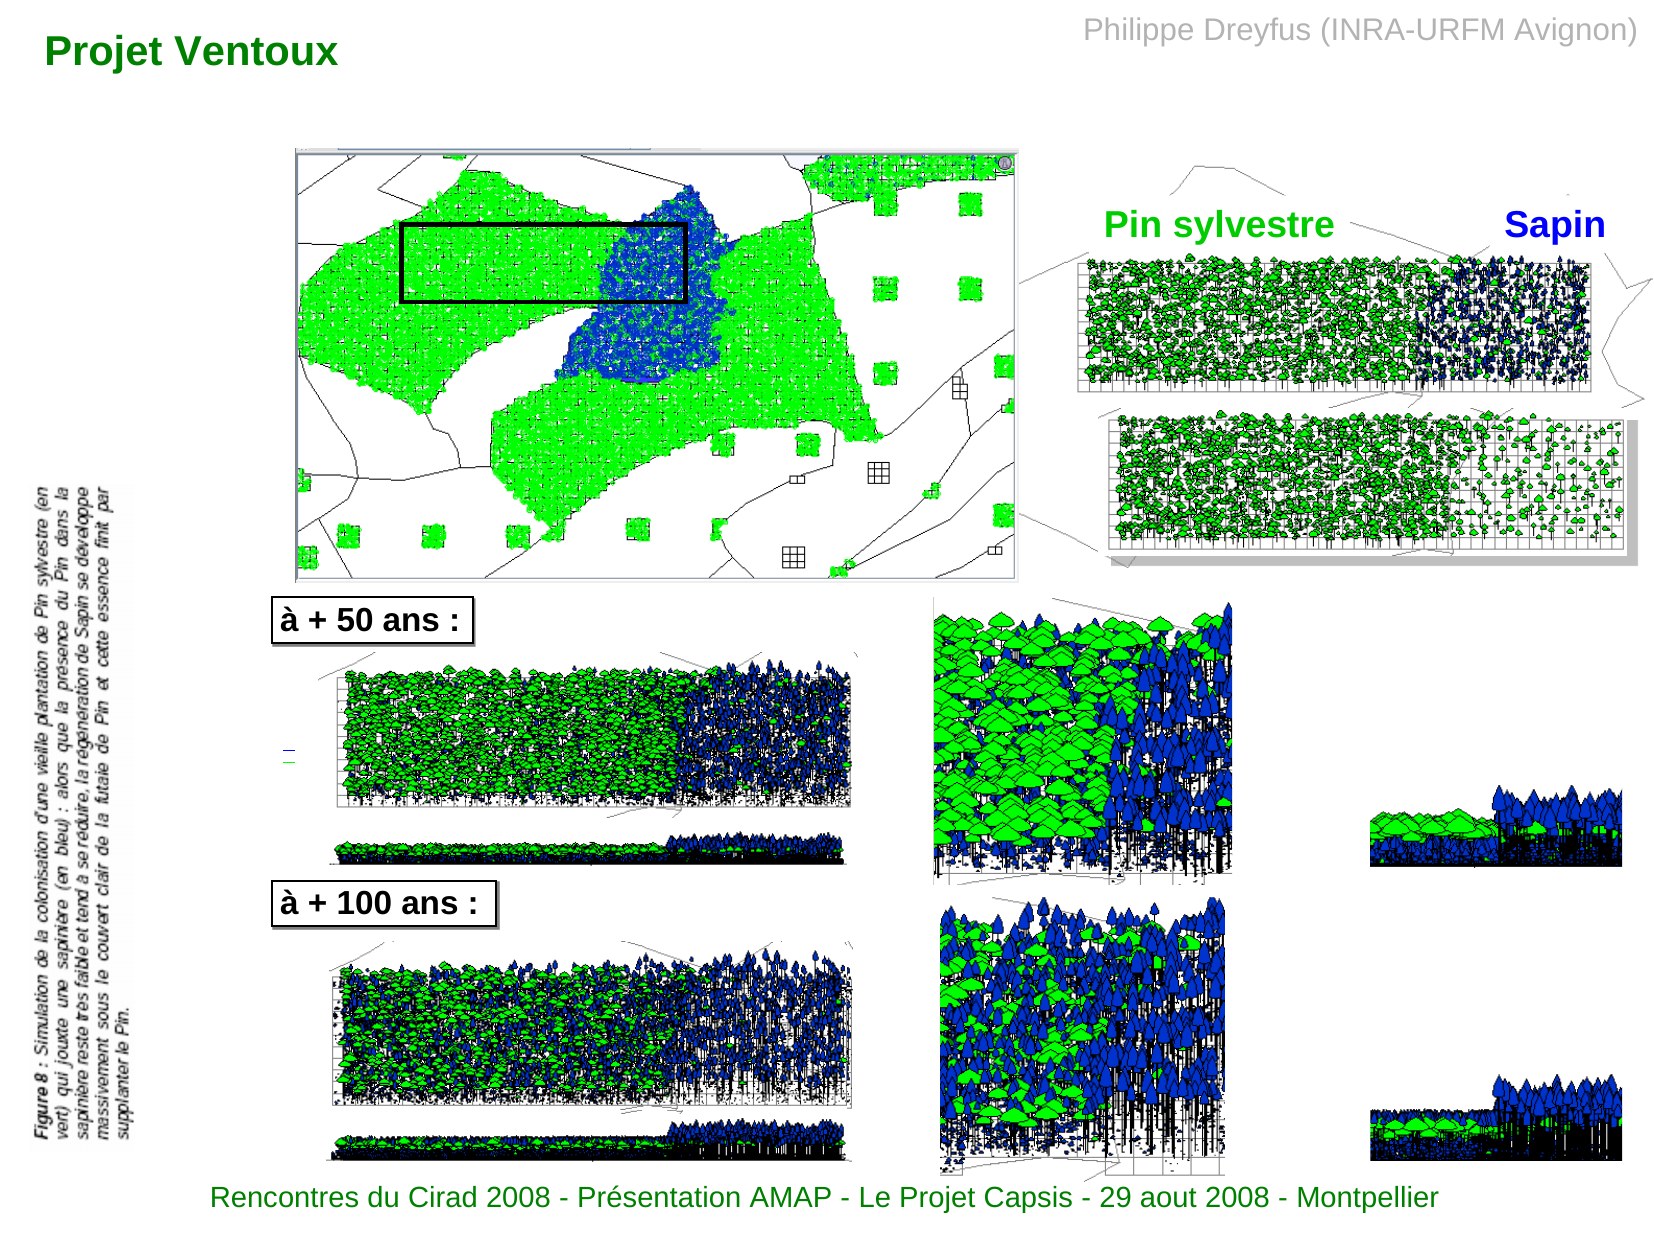

Philippe Dreyfus (INRA-URFM Avignon)
Projet Ventoux
Pin sylvestre
Sapin
à + 50 ans :
à + 100 ans :